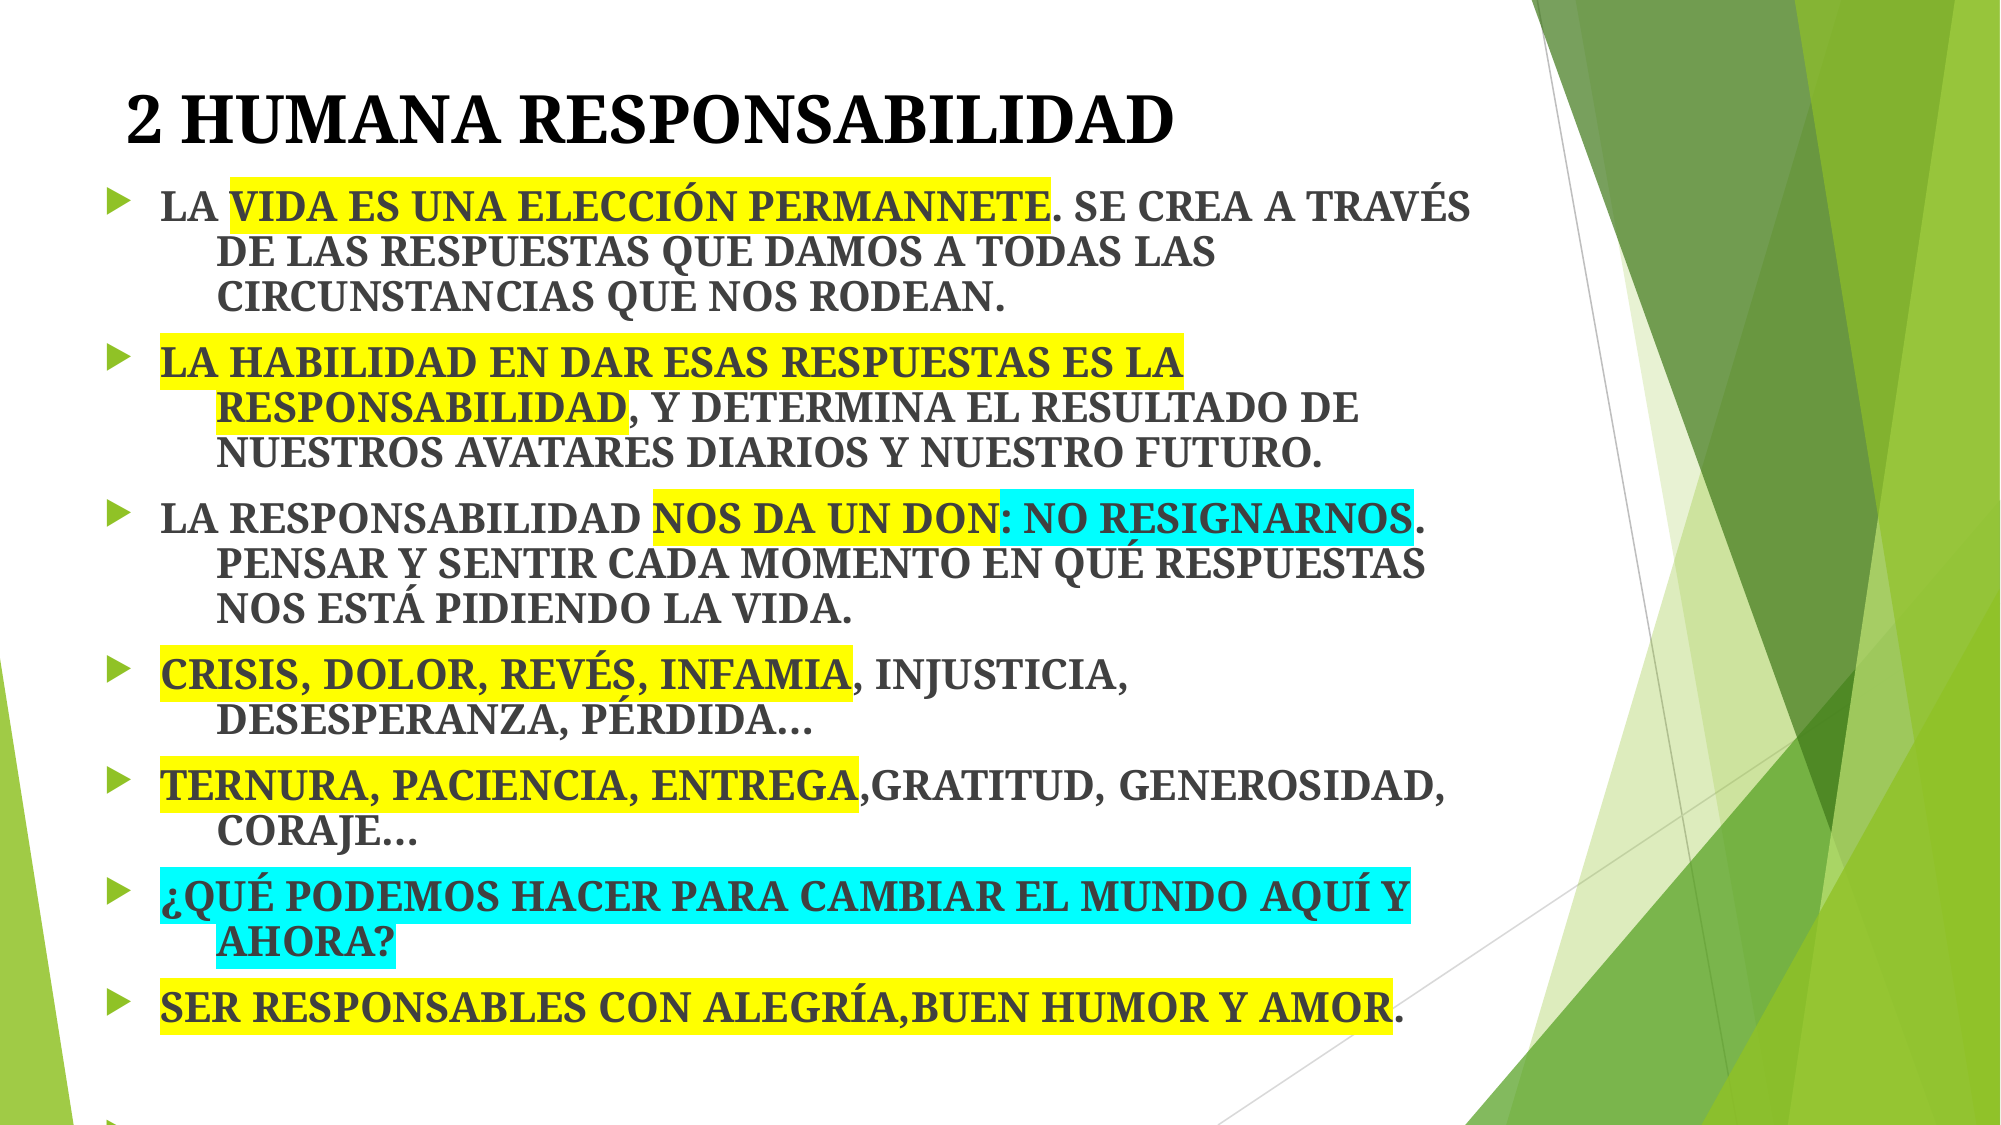

# 2 HUMANA RESPONSABILIDAD
LA VIDA ES UNA ELECCIÓN PERMANNETE. SE CREA A TRAVÉS DE LAS RESPUESTAS QUE DAMOS A TODAS LAS CIRCUNSTANCIAS QUE NOS RODEAN.
LA HABILIDAD EN DAR ESAS RESPUESTAS ES LA RESPONSABILIDAD, Y DETERMINA EL RESULTADO DE NUESTROS AVATARES DIARIOS Y NUESTRO FUTURO.
LA RESPONSABILIDAD NOS DA UN DON: NO RESIGNARNOS. PENSAR Y SENTIR CADA MOMENTO EN QUÉ RESPUESTAS NOS ESTÁ PIDIENDO LA VIDA.
CRISIS, DOLOR, REVÉS, INFAMIA, INJUSTICIA, DESESPERANZA, PÉRDIDA…
TERNURA, PACIENCIA, ENTREGA,GRATITUD, GENEROSIDAD, CORAJE…
¿QUÉ PODEMOS HACER PARA CAMBIAR EL MUNDO AQUÍ Y AHORA?
SER RESPONSABLES CON ALEGRÍA,BUEN HUMOR Y AMOR.